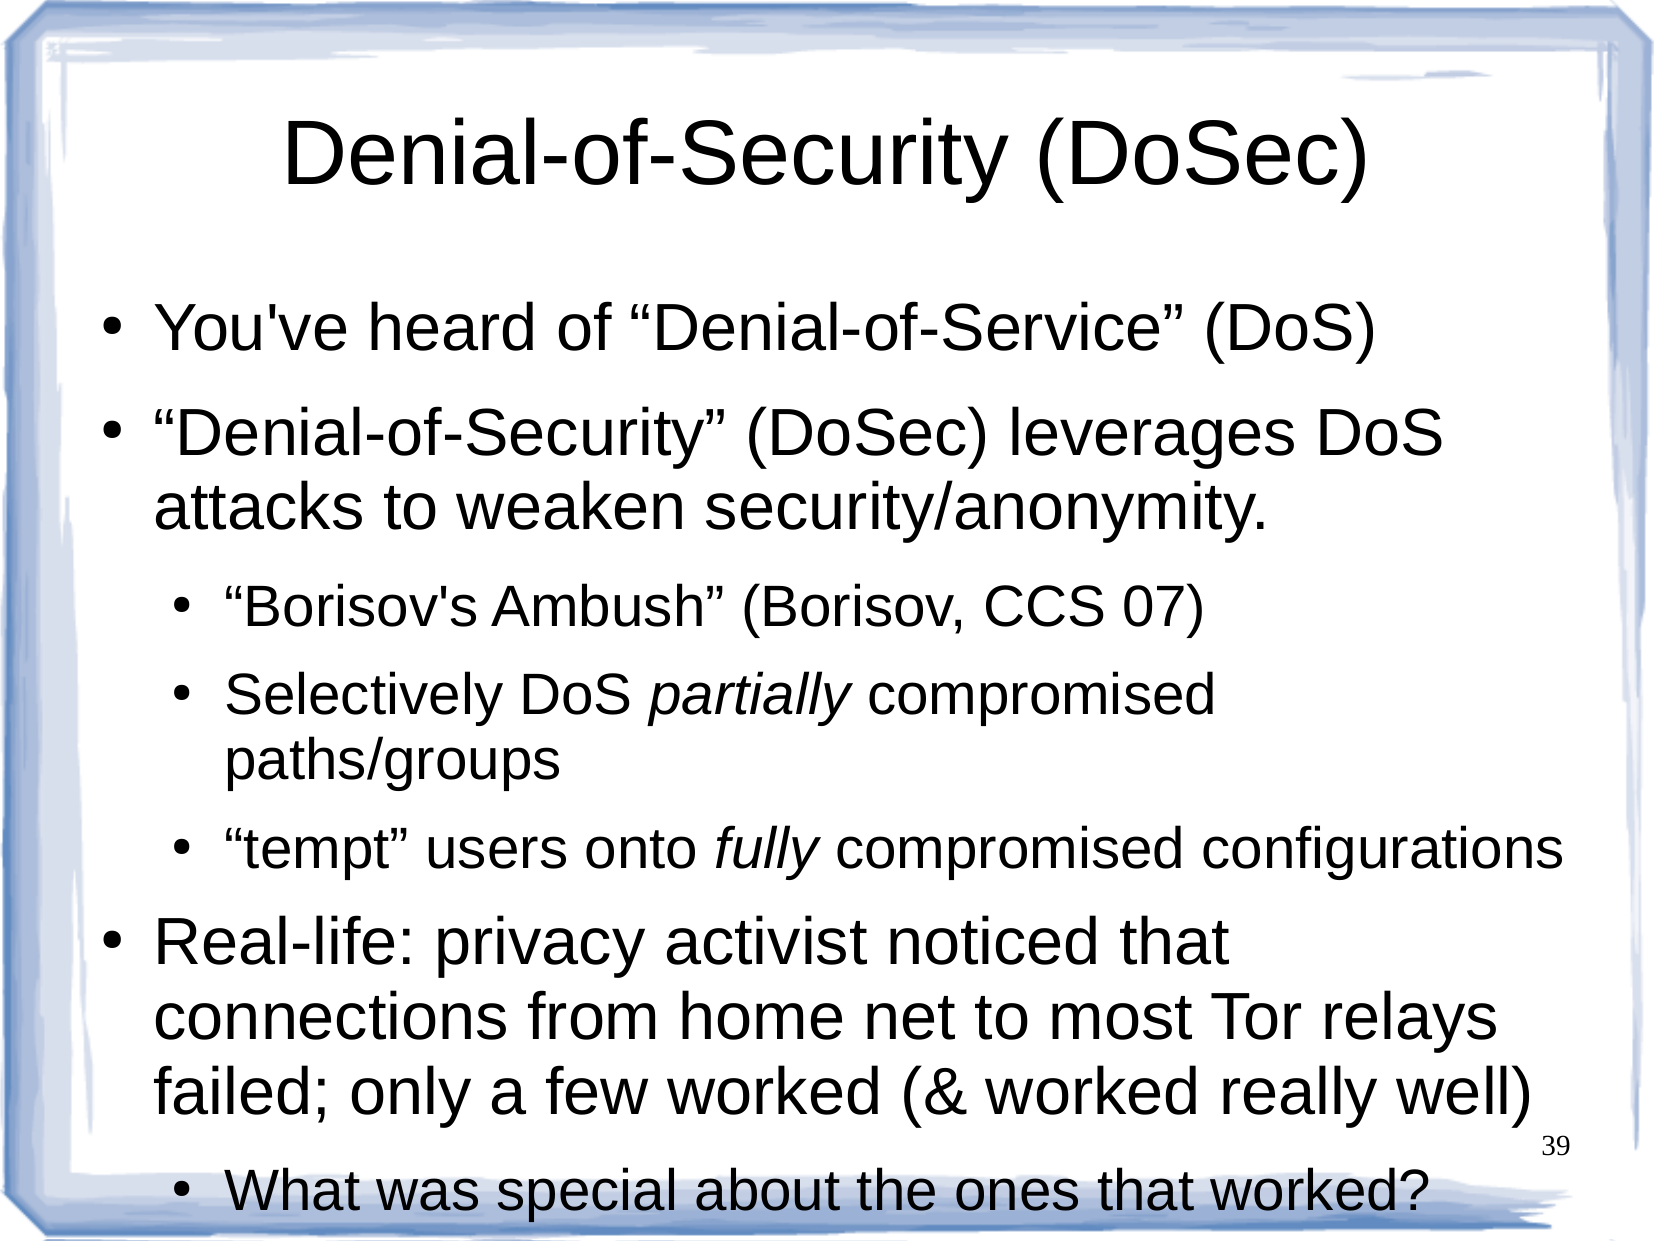

# Denial-of-Security (DoSec)
You've heard of “Denial-of-Service” (DoS)
“Denial-of-Security” (DoSec) leverages DoS attacks to weaken security/anonymity.
“Borisov's Ambush” (Borisov, CCS 07)
Selectively DoS partially compromised paths/groups
“tempt” users onto fully compromised configurations
Real-life: privacy activist noticed that connections from home net to most Tor relays failed; only a few worked (& worked really well)
What was special about the ones that worked?
39